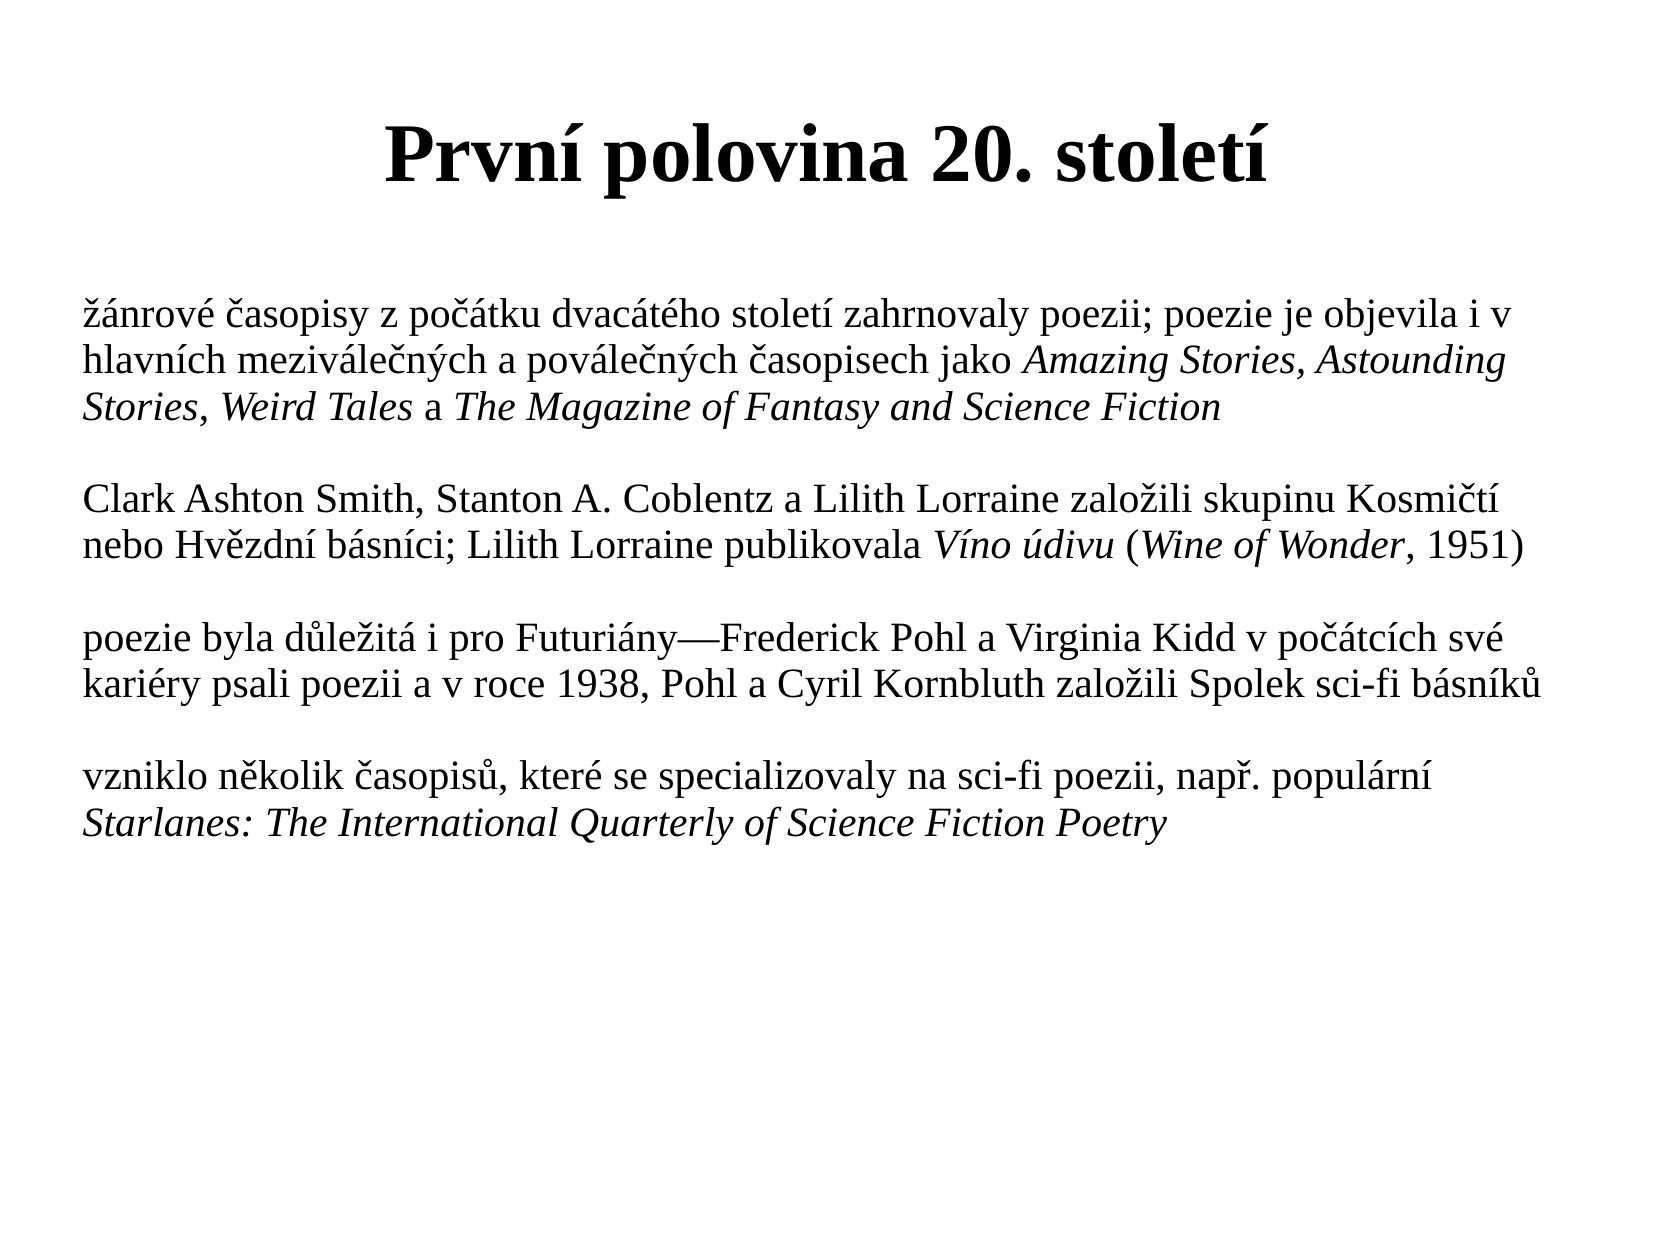

# První polovina 20. století
žánrové časopisy z počátku dvacátého století zahrnovaly poezii; poezie je objevila i v hlavních meziválečných a poválečných časopisech jako Amazing Stories, Astounding Stories, Weird Tales a The Magazine of Fantasy and Science Fiction
Clark Ashton Smith, Stanton A. Coblentz a Lilith Lorraine založili skupinu Kosmičtí nebo Hvězdní básníci; Lilith Lorraine publikovala Víno údivu (Wine of Wonder, 1951)
poezie byla důležitá i pro Futuriány—Frederick Pohl a Virginia Kidd v počátcích své kariéry psali poezii a v roce 1938, Pohl a Cyril Kornbluth založili Spolek sci-fi básníků
vzniklo několik časopisů, které se specializovaly na sci-fi poezii, např. populární Starlanes: The International Quarterly of Science Fiction Poetry